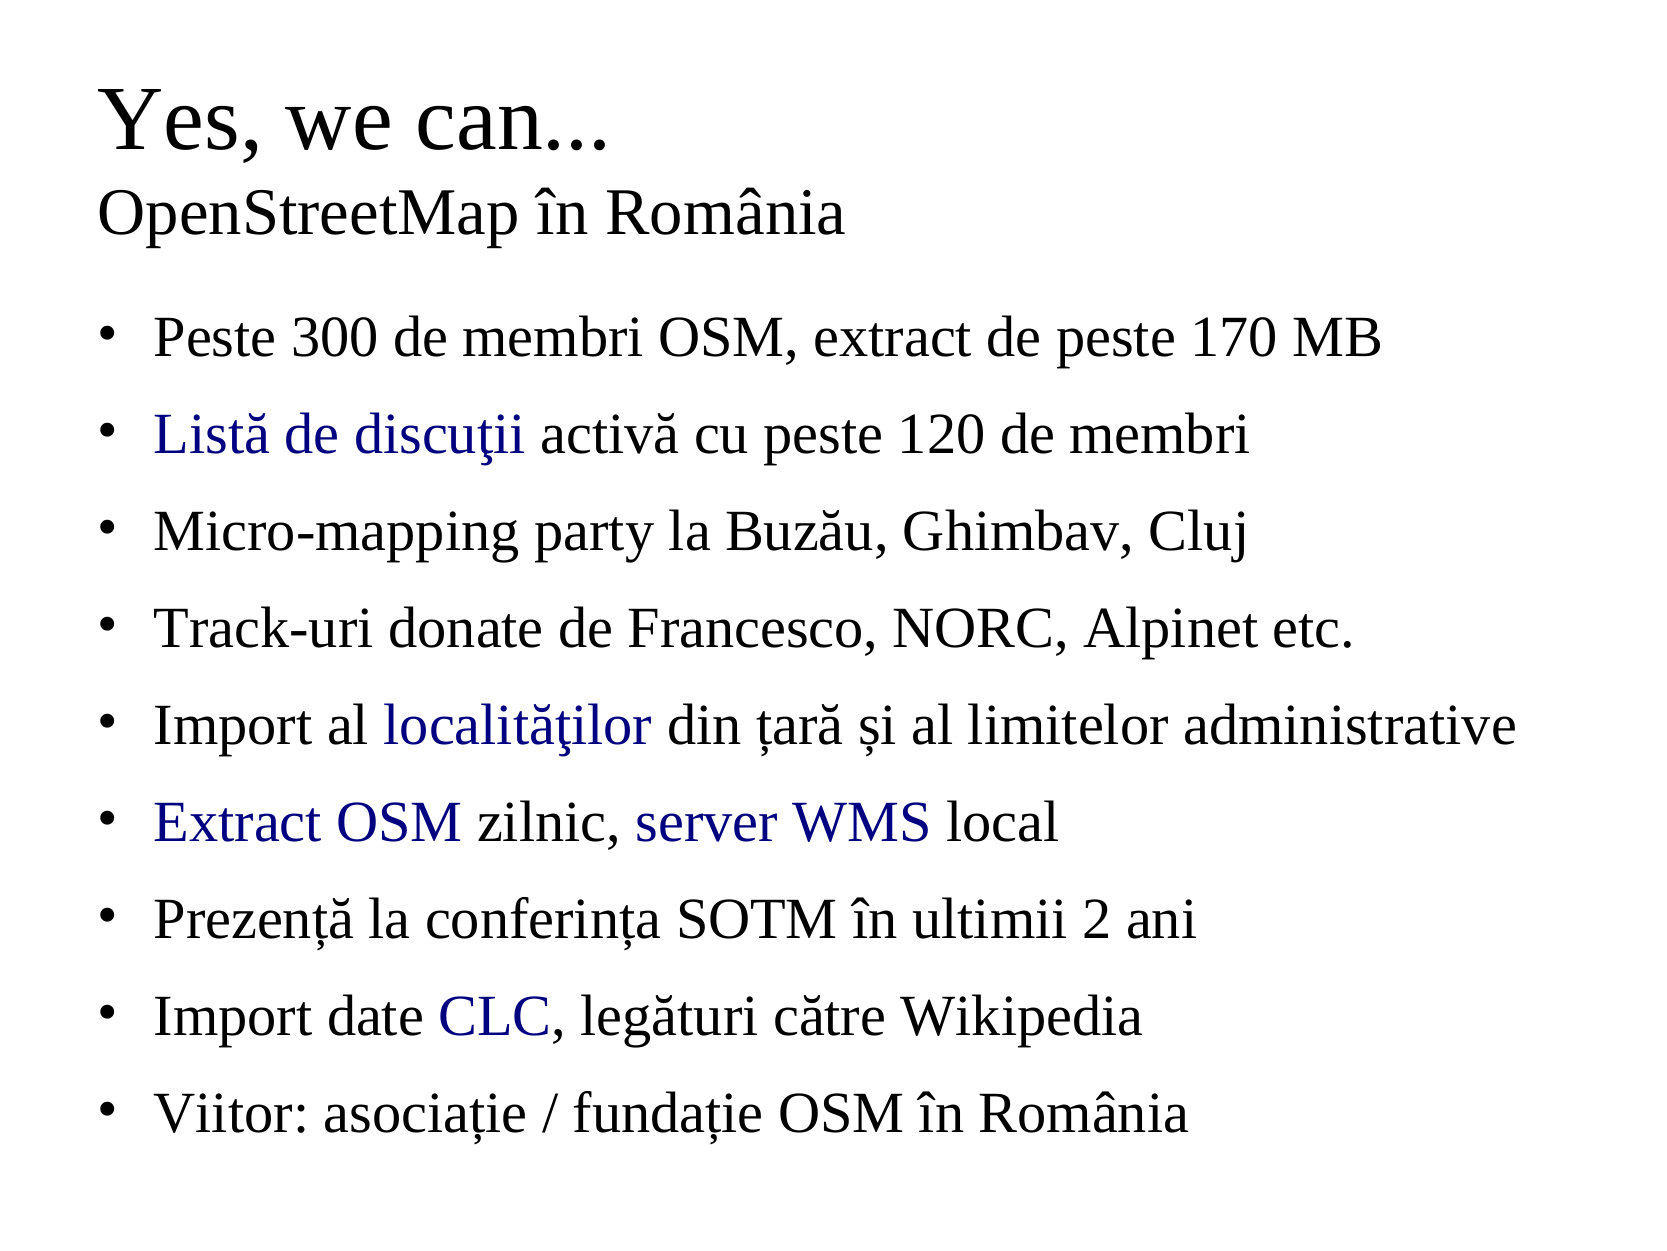

# Yes, we can... OpenStreetMap în România
Peste 300 de membri OSM, extract de peste 170 MB
Listă de discuţii activă cu peste 120 de membri
Micro-mapping party la Buzău, Ghimbav, Cluj
Track-uri donate de Francesco, NORC, Alpinet etc.
Import al localităţilor din țară și al limitelor administrative
Extract OSM zilnic, server WMS local
Prezență la conferința SOTM în ultimii 2 ani
Import date CLC, legături către Wikipedia
Viitor: asociație / fundație OSM în România